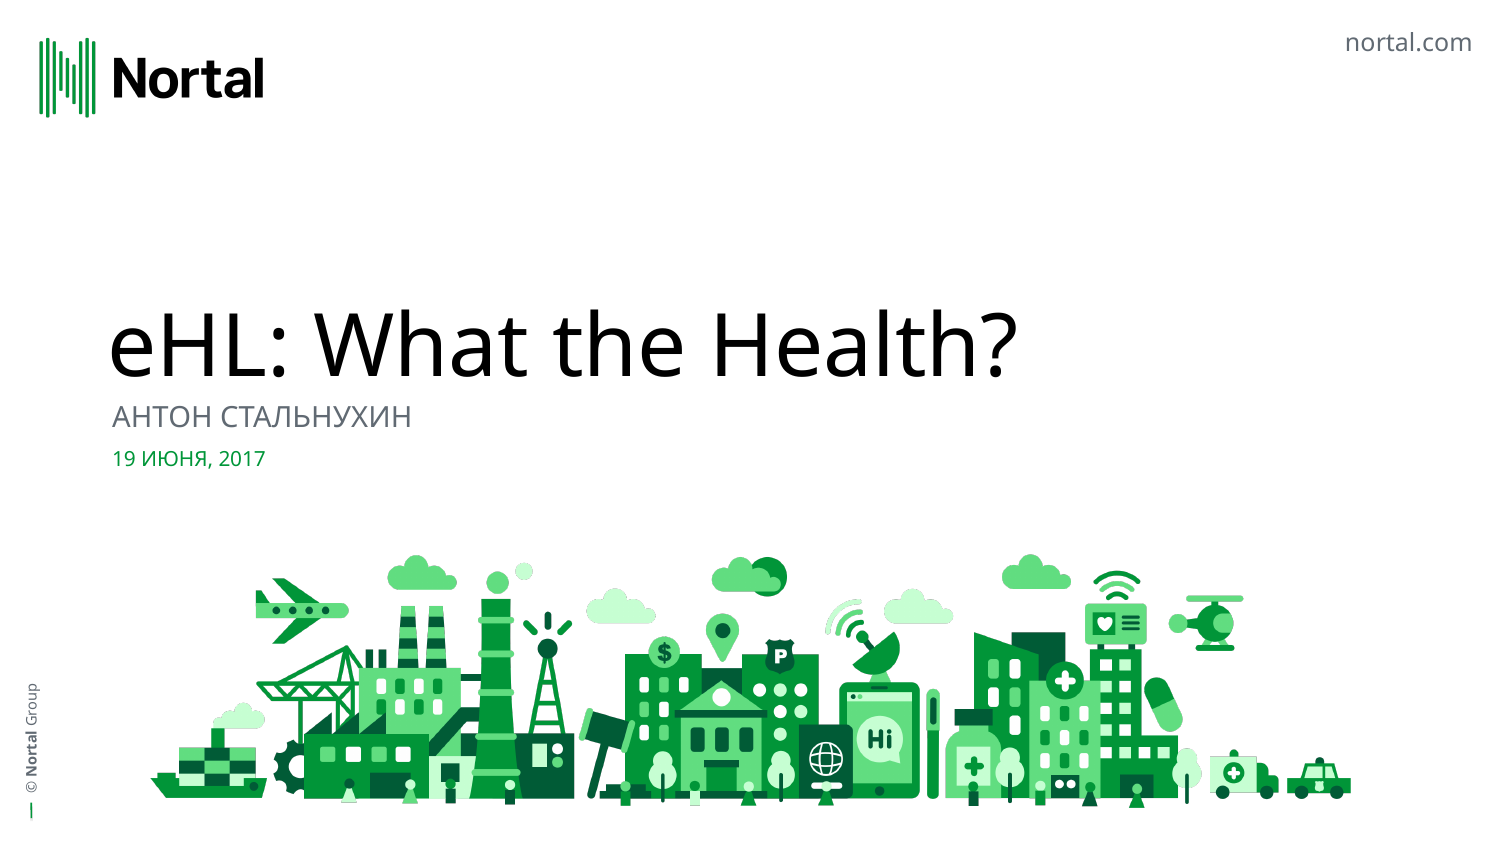

# eHL: What the Health?
Антон стальнухин
19 июня, 2017